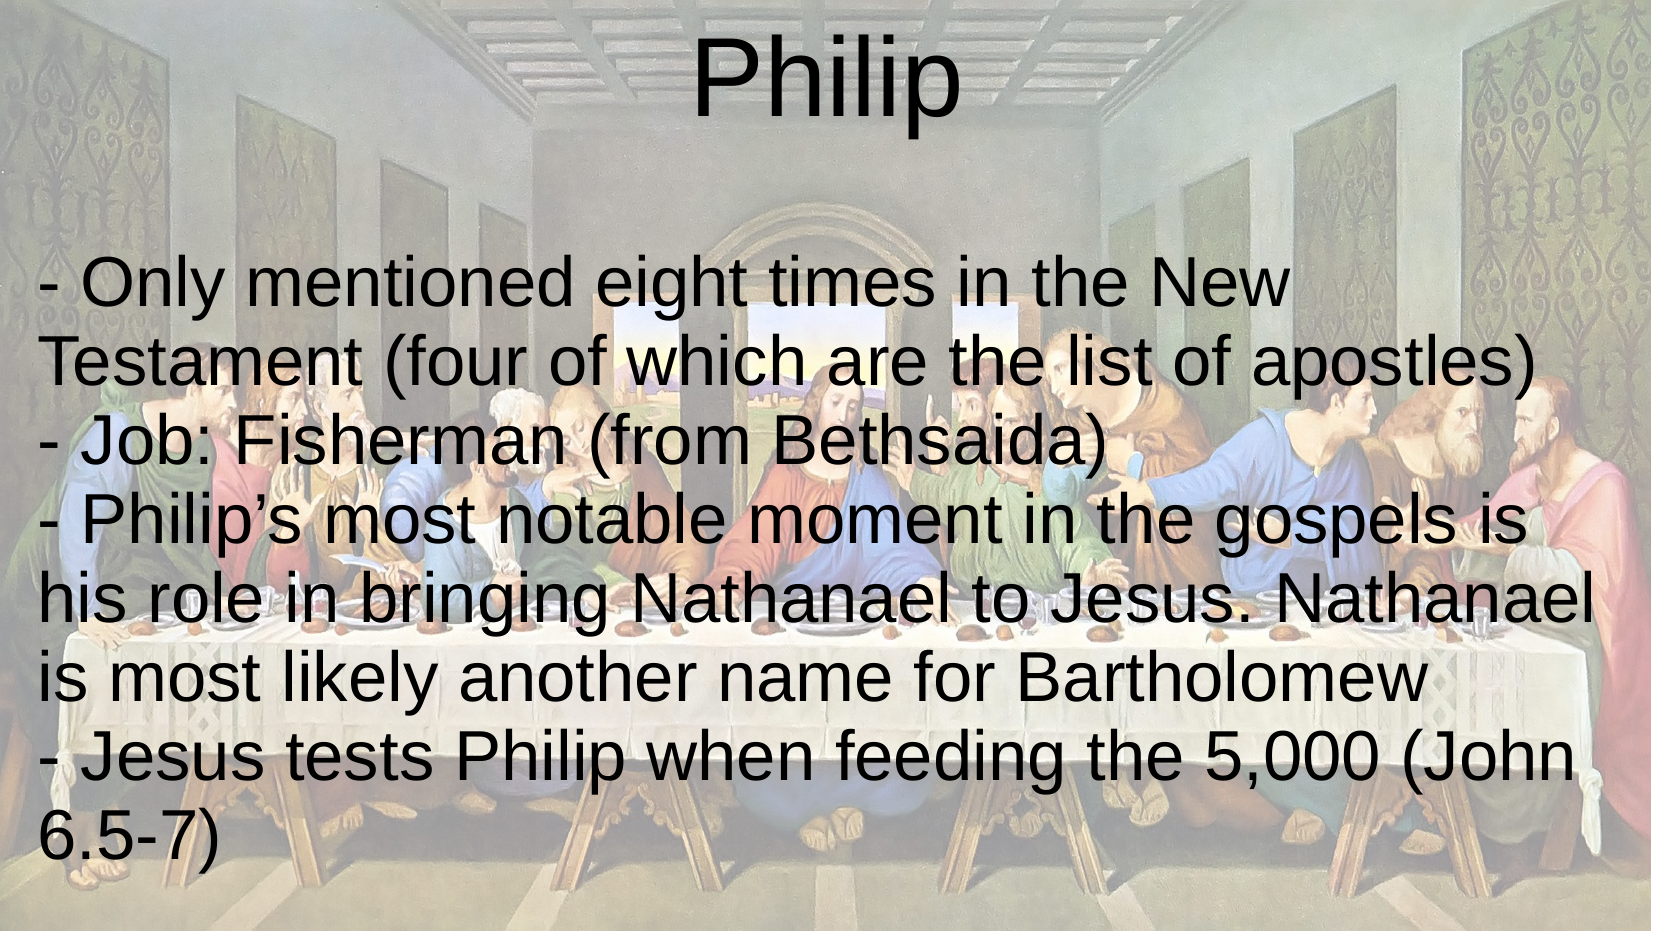

# Philip
- Only mentioned eight times in the New Testament (four of which are the list of apostles)
- Job: Fisherman (from Bethsaida)
- Philip’s most notable moment in the gospels is his role in bringing Nathanael to Jesus. Nathanael is most likely another name for Bartholomew
- Jesus tests Philip when feeding the 5,000 (John 6.5-7)